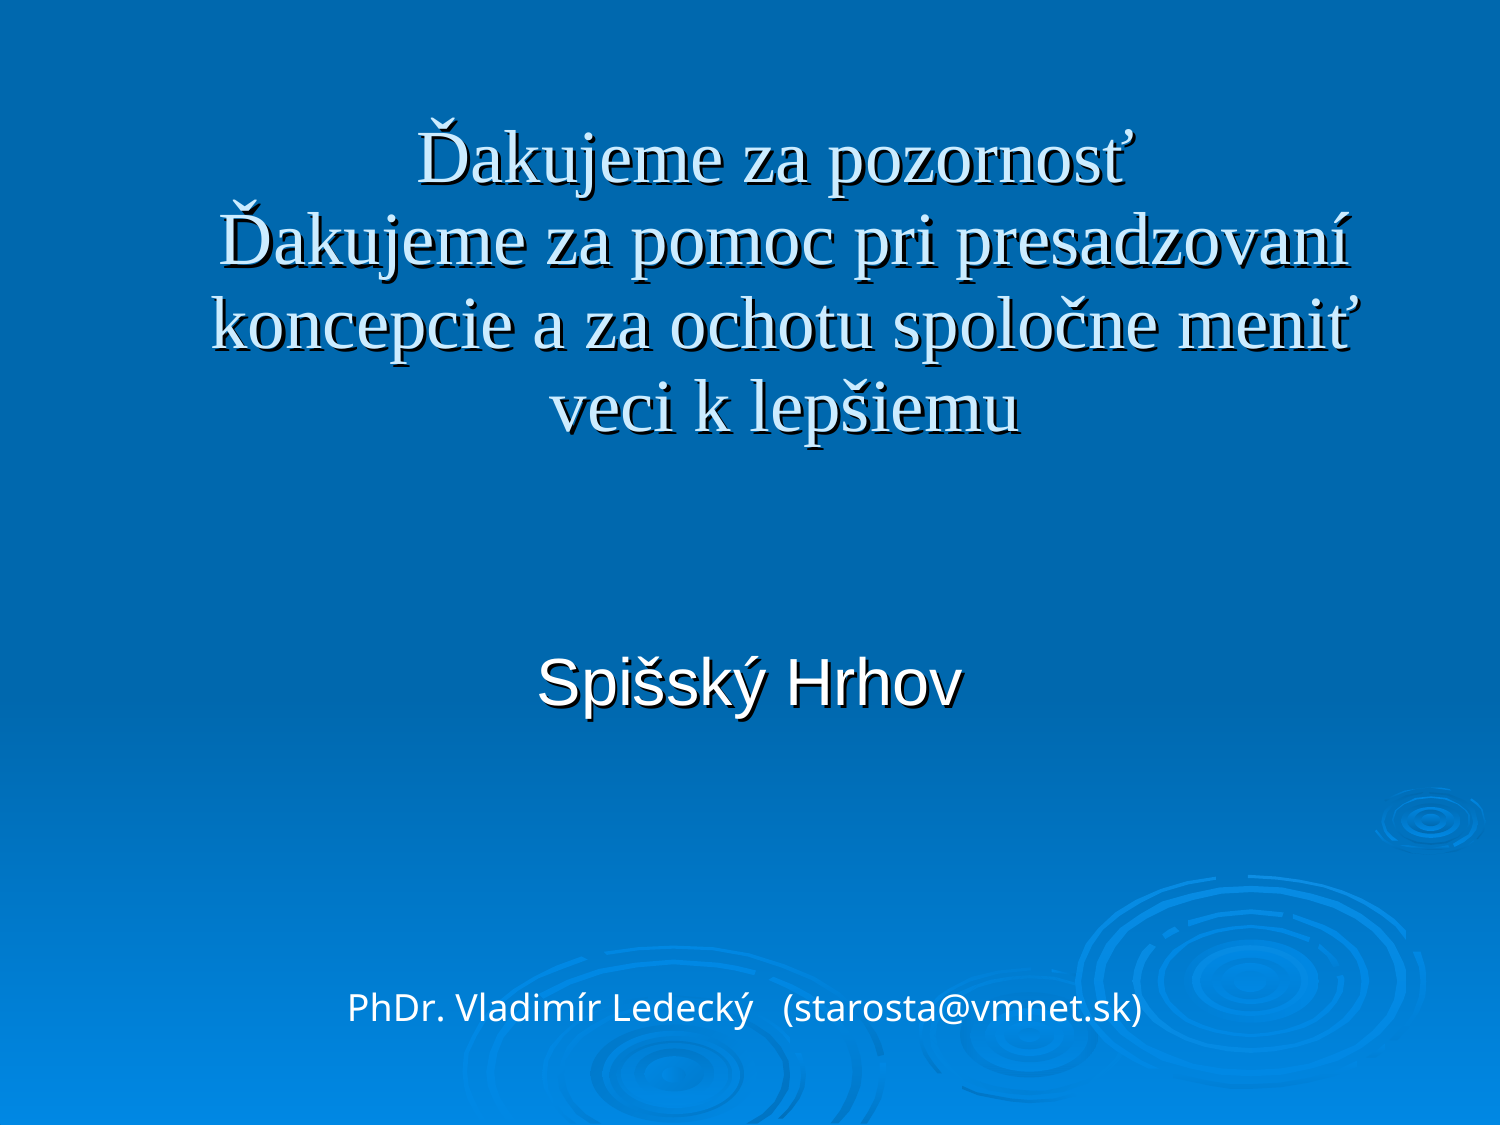

# Ďakujeme za pozornosť Ďakujeme za pomoc pri presadzovaní koncepcie a za ochotu spoločne meniť veci k lepšiemu
Spišský Hrhov
PhDr. Vladimír Ledecký (starosta@vmnet.sk)